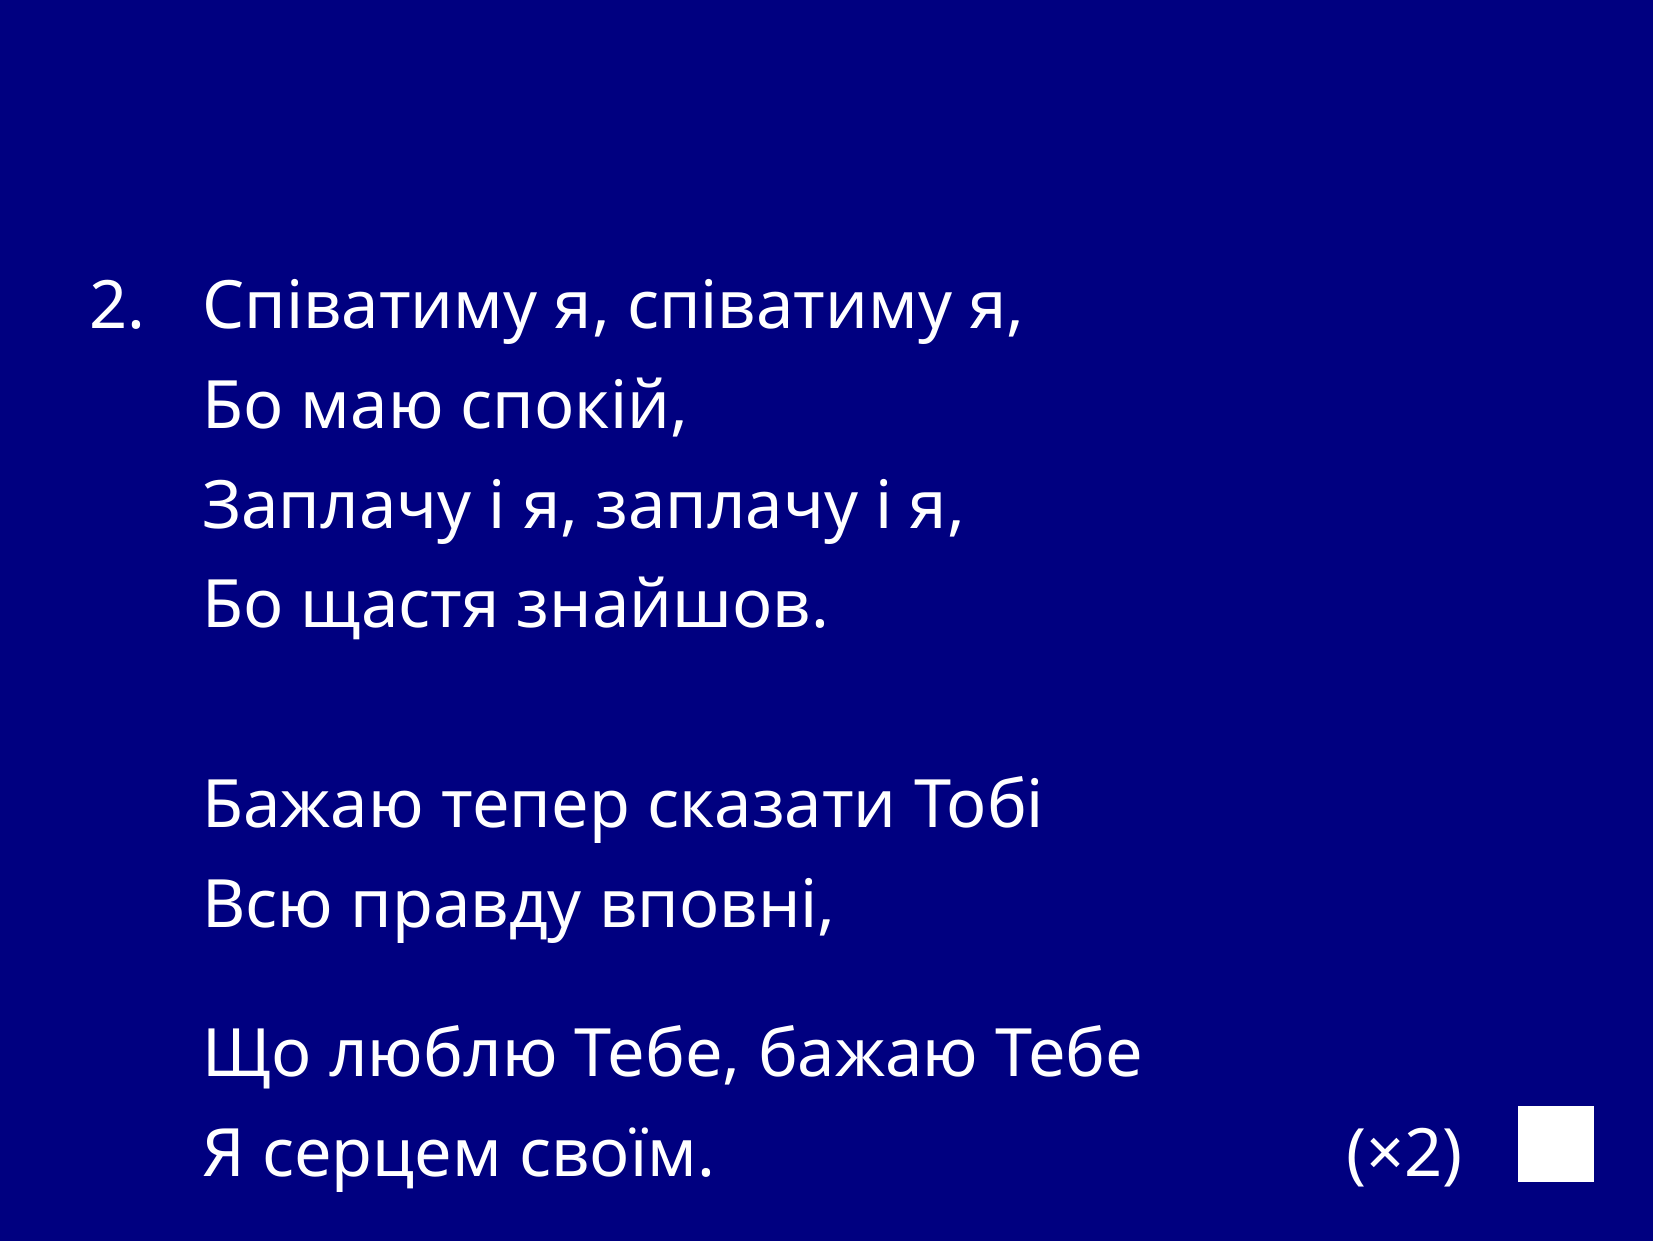

2.	Співатиму я, співатиму я,
	Бо маю спокій,
	Заплачу і я, заплачу і я,
	Бо щастя знайшов.
	Бажаю тепер сказати Тобі
	Всю правду вповні,
	Що люблю Тебе, бажаю Тебе
	Я серцем своїм.	(×2)